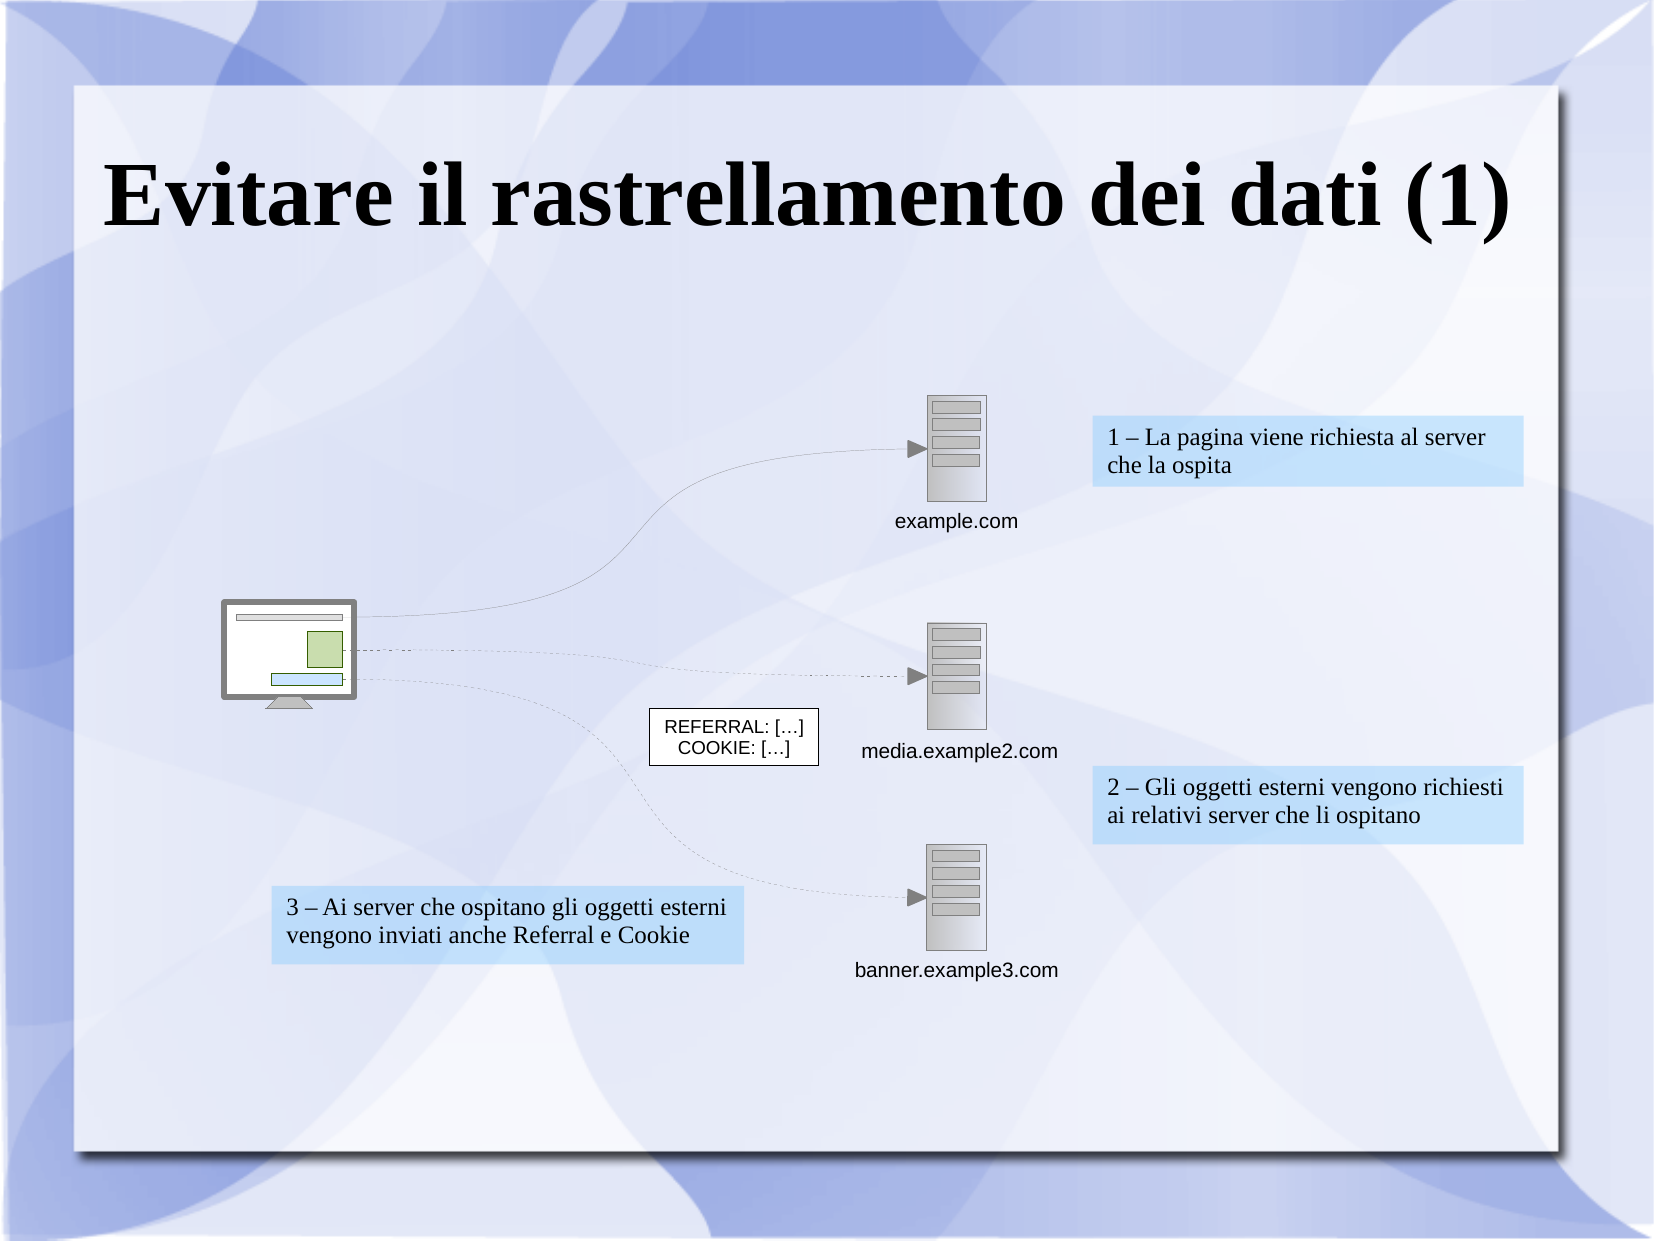

# Evitare il rastrellamento dei dati (1)
1 – La pagina viene richiesta al server che la ospita
example.com
REFERRAL: […]
COOKIE: […]
media.example2.com
2 – Gli oggetti esterni vengono richiesti ai relativi server che li ospitano
3 – Ai server che ospitano gli oggetti esterni vengono inviati anche Referral e Cookie
banner.example3.com